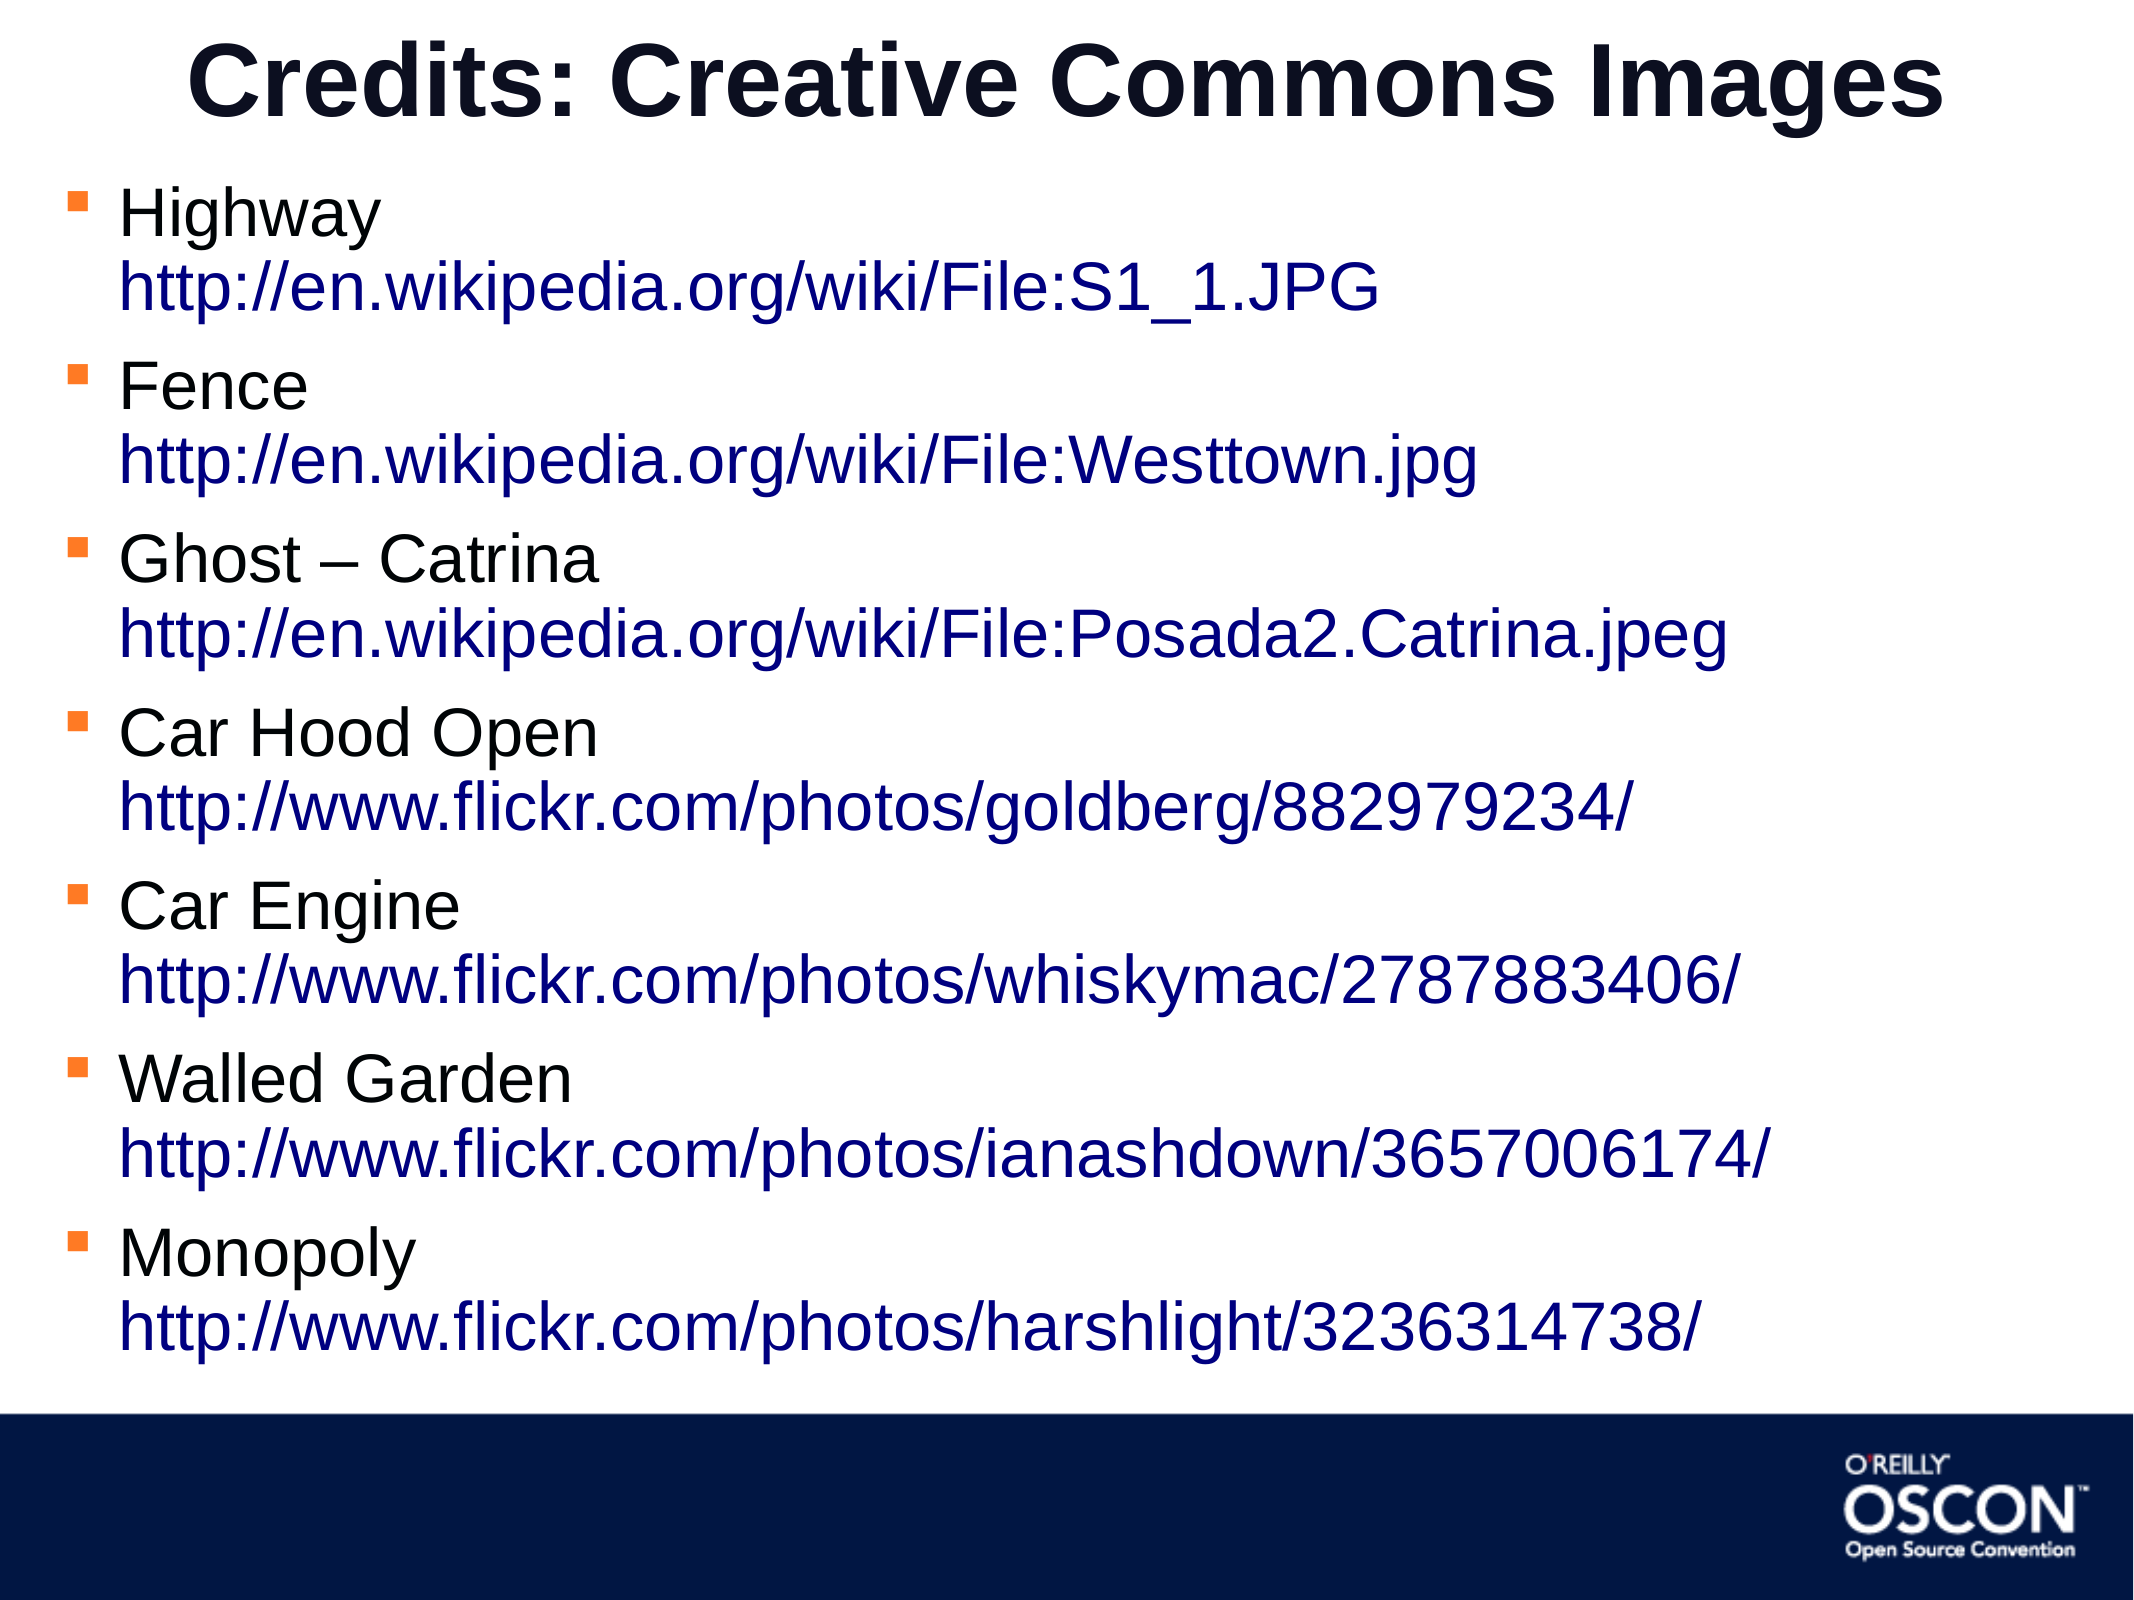

# Credits: Creative Commons Images
Highway
http://en.wikipedia.org/wiki/File:S1_1.JPG
Fence
http://en.wikipedia.org/wiki/File:Westtown.jpg
Ghost – Catrina
http://en.wikipedia.org/wiki/File:Posada2.Catrina.jpeg
Car Hood Open
http://www.flickr.com/photos/goldberg/882979234/
Car Engine
http://www.flickr.com/photos/whiskymac/2787883406/
Walled Garden
http://www.flickr.com/photos/ianashdown/3657006174/
Monopoly
http://www.flickr.com/photos/harshlight/3236314738/